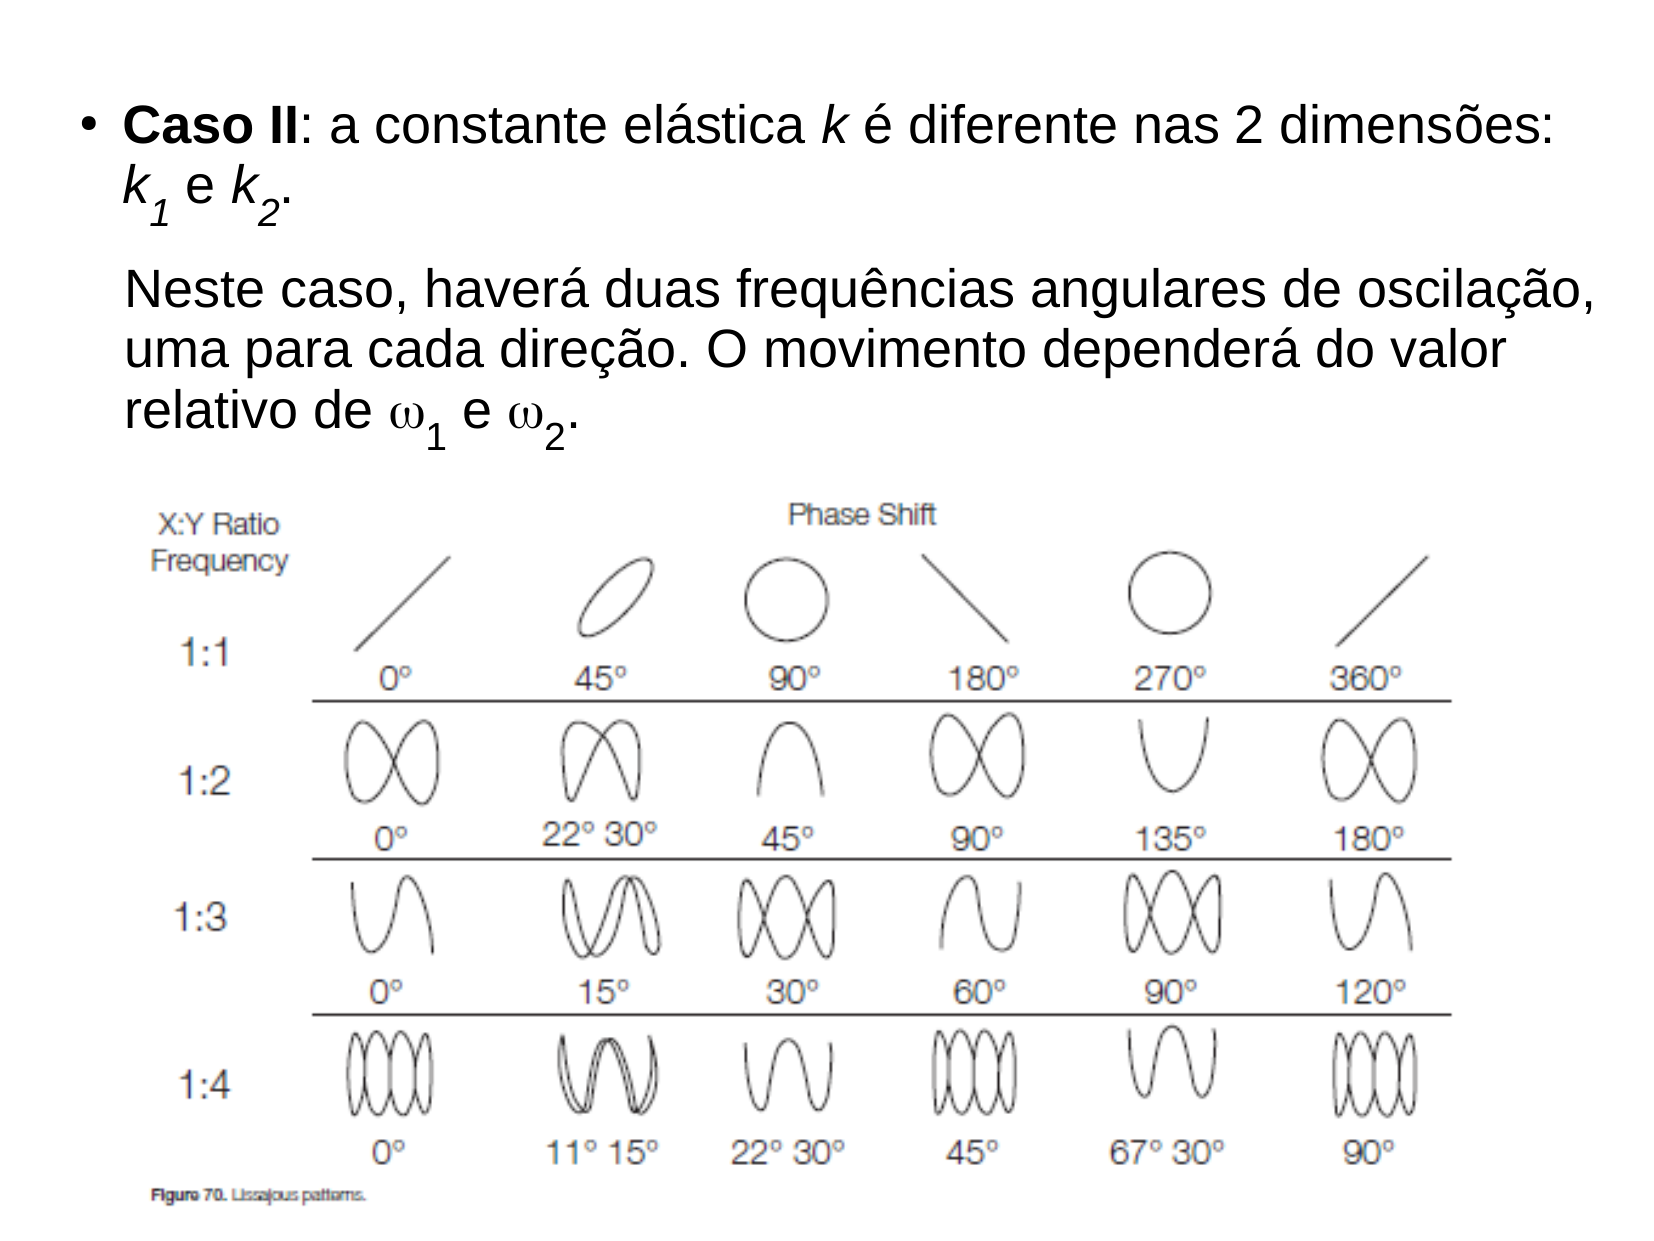

#
Caso II: a constante elástica k é diferente nas 2 dimensões: k1 e k2.
Neste caso, haverá duas frequências angulares de oscilação, uma para cada direção. O movimento dependerá do valor relativo de w1 e w2.